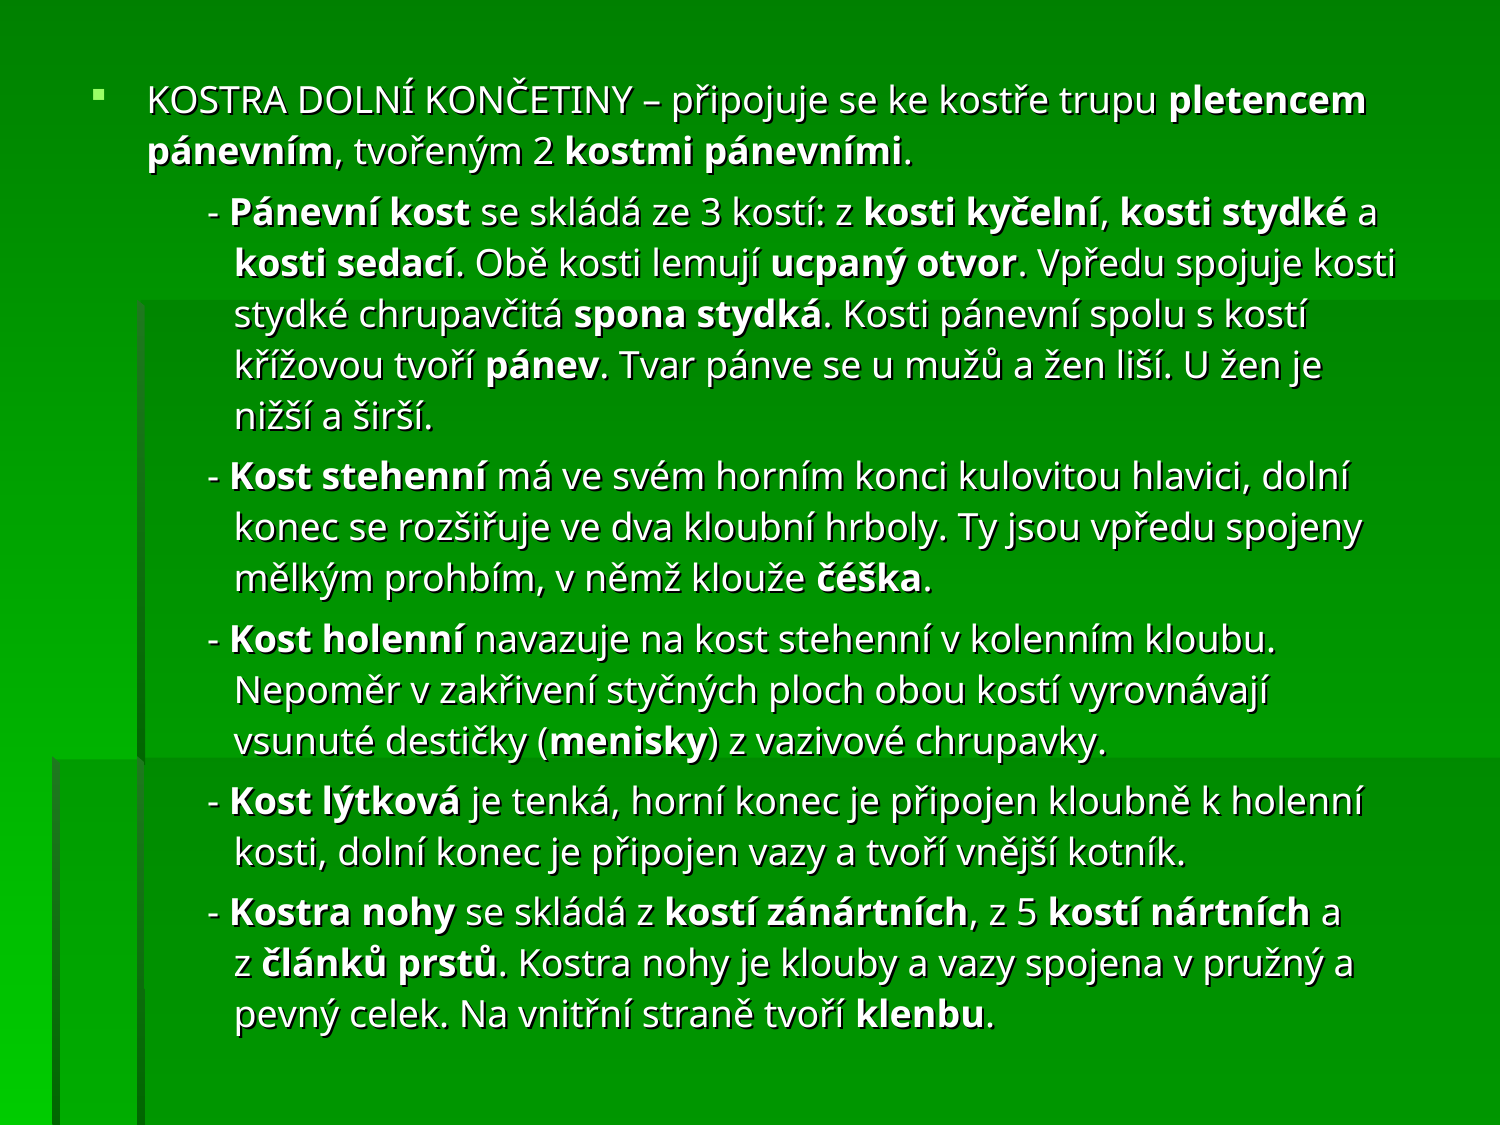

# KOSTRA DOLNÍ KONČETINY – připojuje se ke kostře trupu pletencem pánevním, tvořeným 2 kostmi pánevními.
 - Pánevní kost se skládá ze 3 kostí: z kosti kyčelní, kosti stydké a
 kosti sedací. Obě kosti lemují ucpaný otvor. Vpředu spojuje kosti
 stydké chrupavčitá spona stydká. Kosti pánevní spolu s kostí
 křížovou tvoří pánev. Tvar pánve se u mužů a žen liší. U žen je
 nižší a širší.
 - Kost stehenní má ve svém horním konci kulovitou hlavici, dolní
 konec se rozšiřuje ve dva kloubní hrboly. Ty jsou vpředu spojeny
 mělkým prohbím, v němž klouže čéška.
 - Kost holenní navazuje na kost stehenní v kolenním kloubu.
 Nepoměr v zakřivení styčných ploch obou kostí vyrovnávají
 vsunuté destičky (menisky) z vazivové chrupavky.
 - Kost lýtková je tenká, horní konec je připojen kloubně k holenní
 kosti, dolní konec je připojen vazy a tvoří vnější kotník.
 - Kostra nohy se skládá z kostí zánártních, z 5 kostí nártních a
 z článků prstů. Kostra nohy je klouby a vazy spojena v pružný a
 pevný celek. Na vnitřní straně tvoří klenbu.